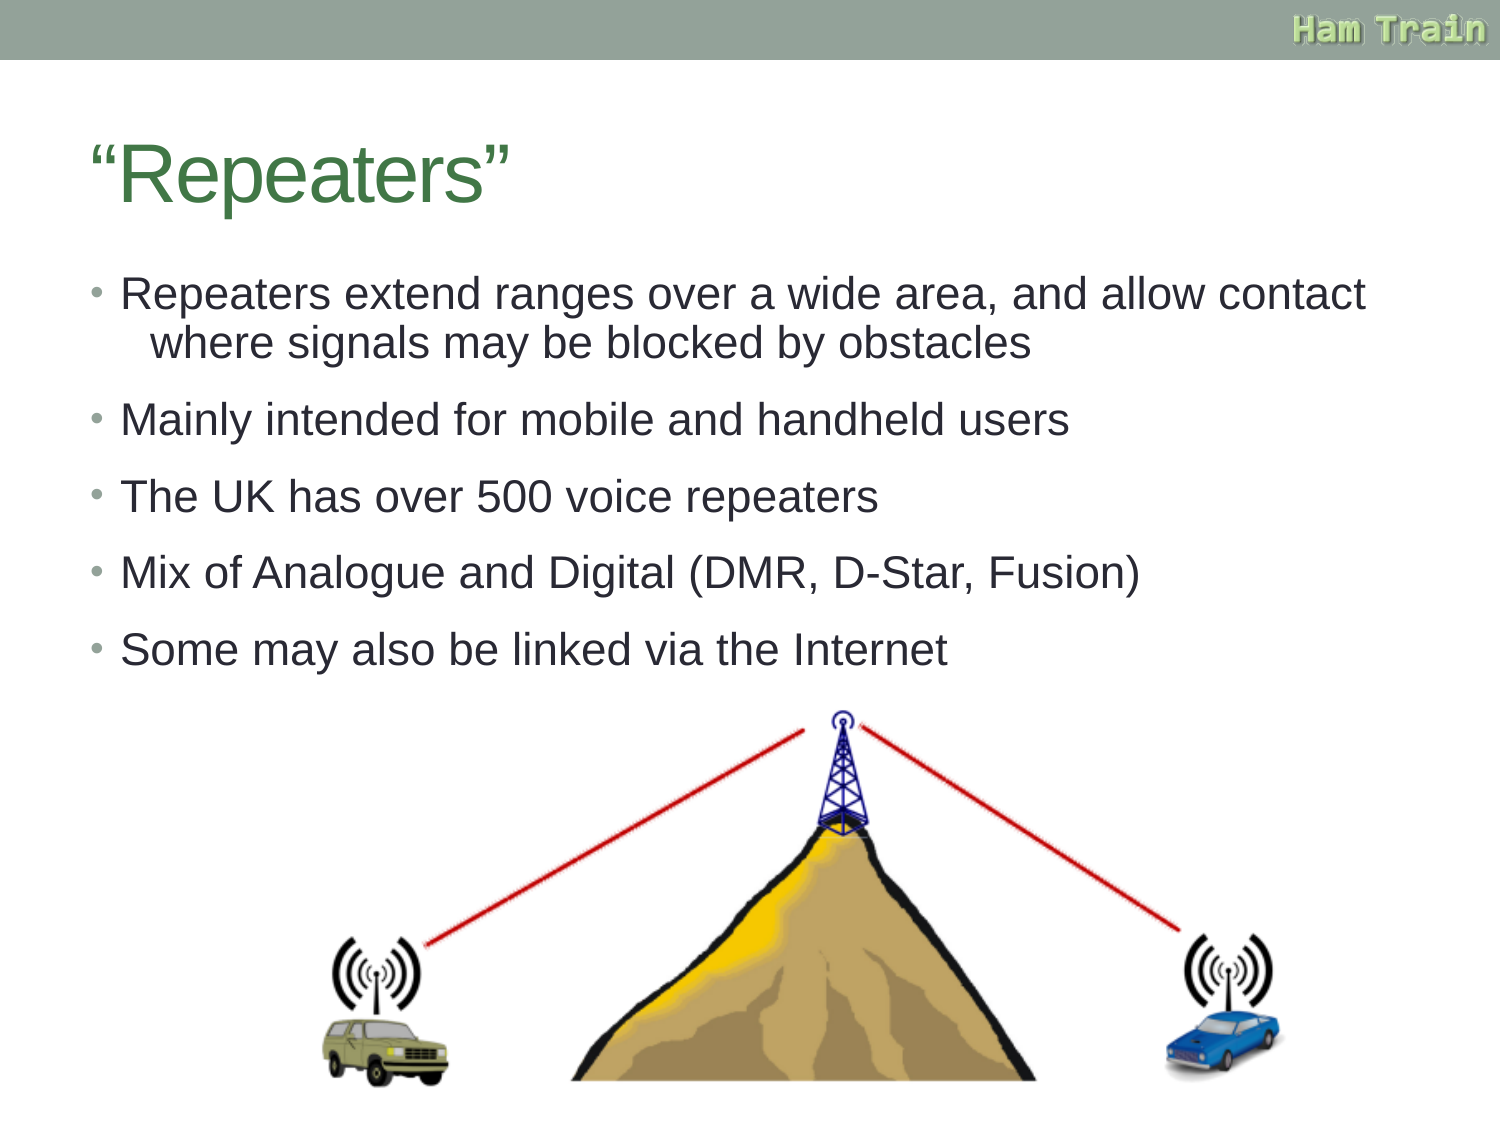

# “Repeaters”
Repeaters extend ranges over a wide area, and allow contact where signals may be blocked by obstacles
Mainly intended for mobile and handheld users
The UK has over 500 voice repeaters
Mix of Analogue and Digital (DMR, D-Star, Fusion)
Some may also be linked via the Internet